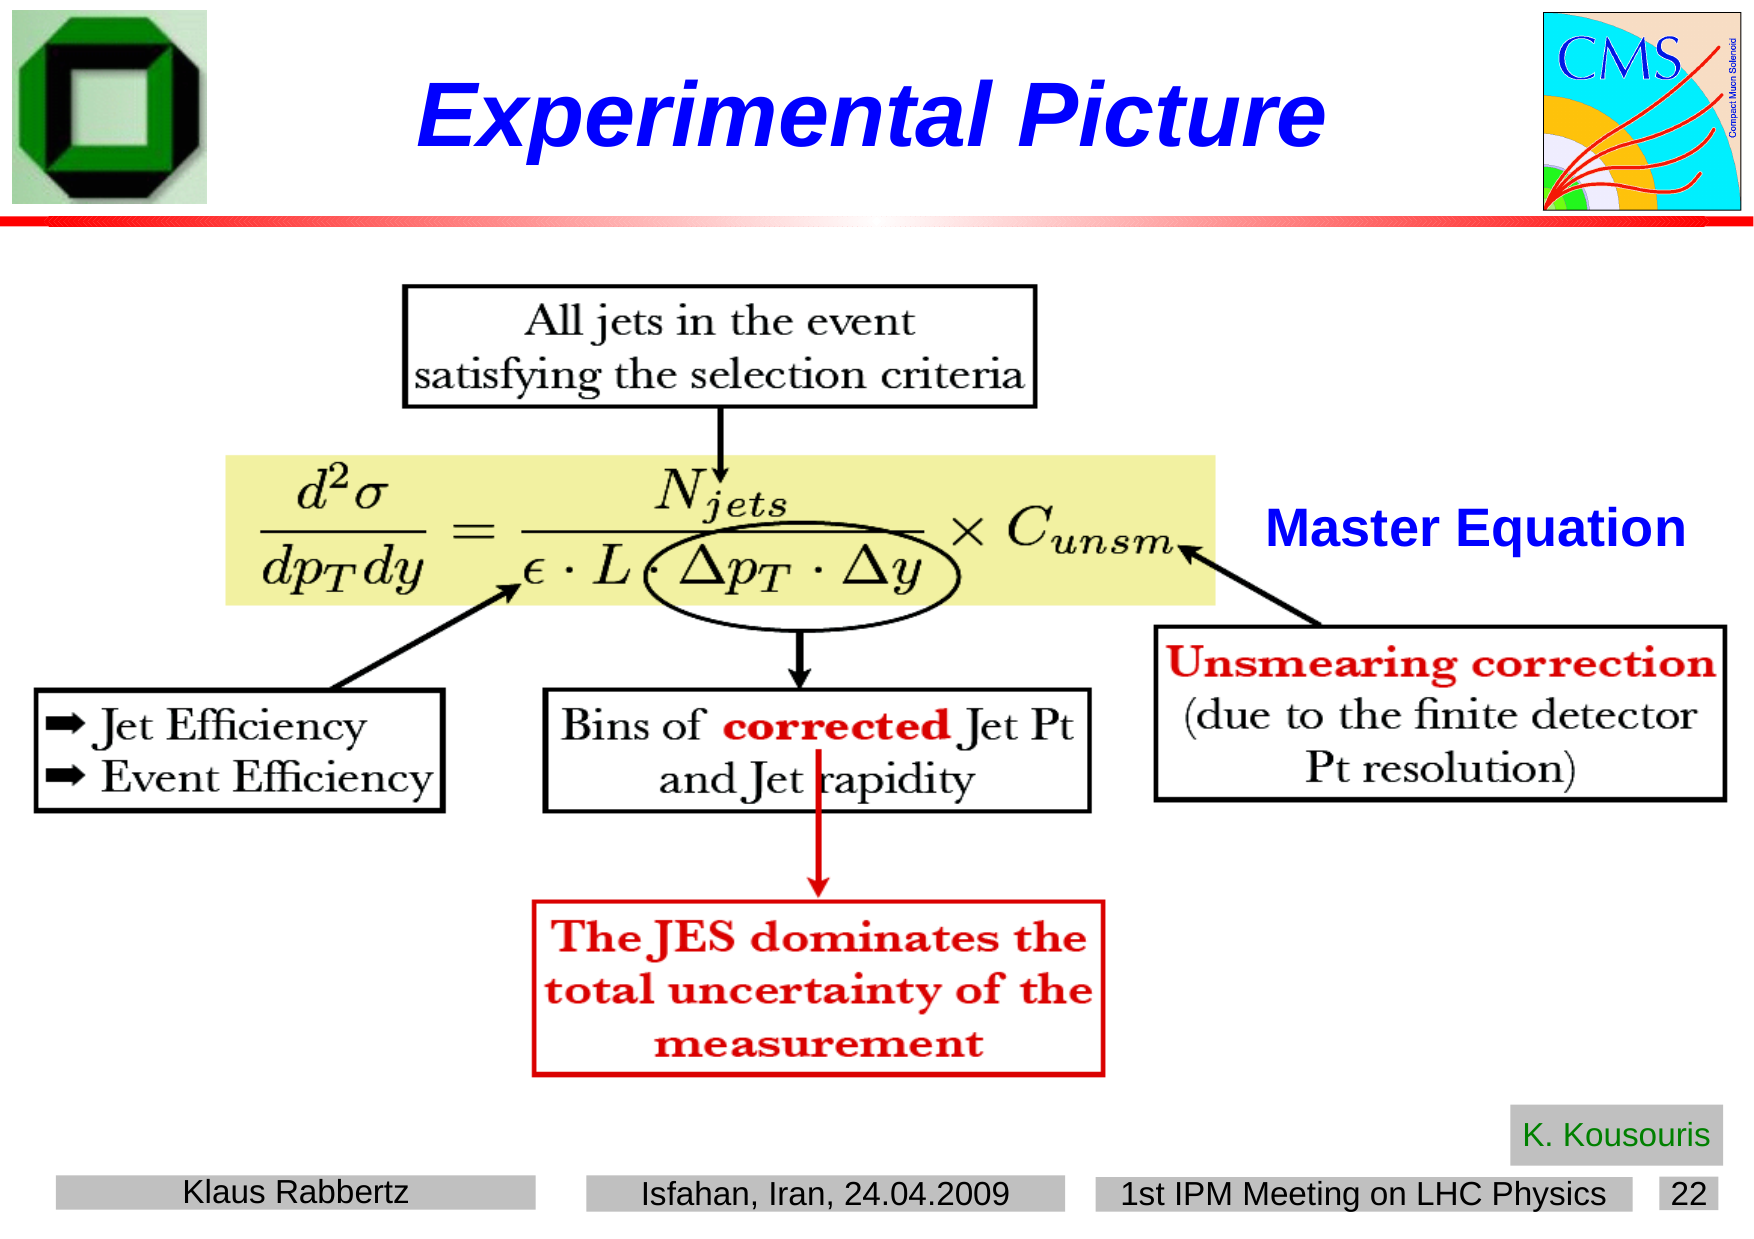

# Experimental Picture
Master Equation
K. Kousouris